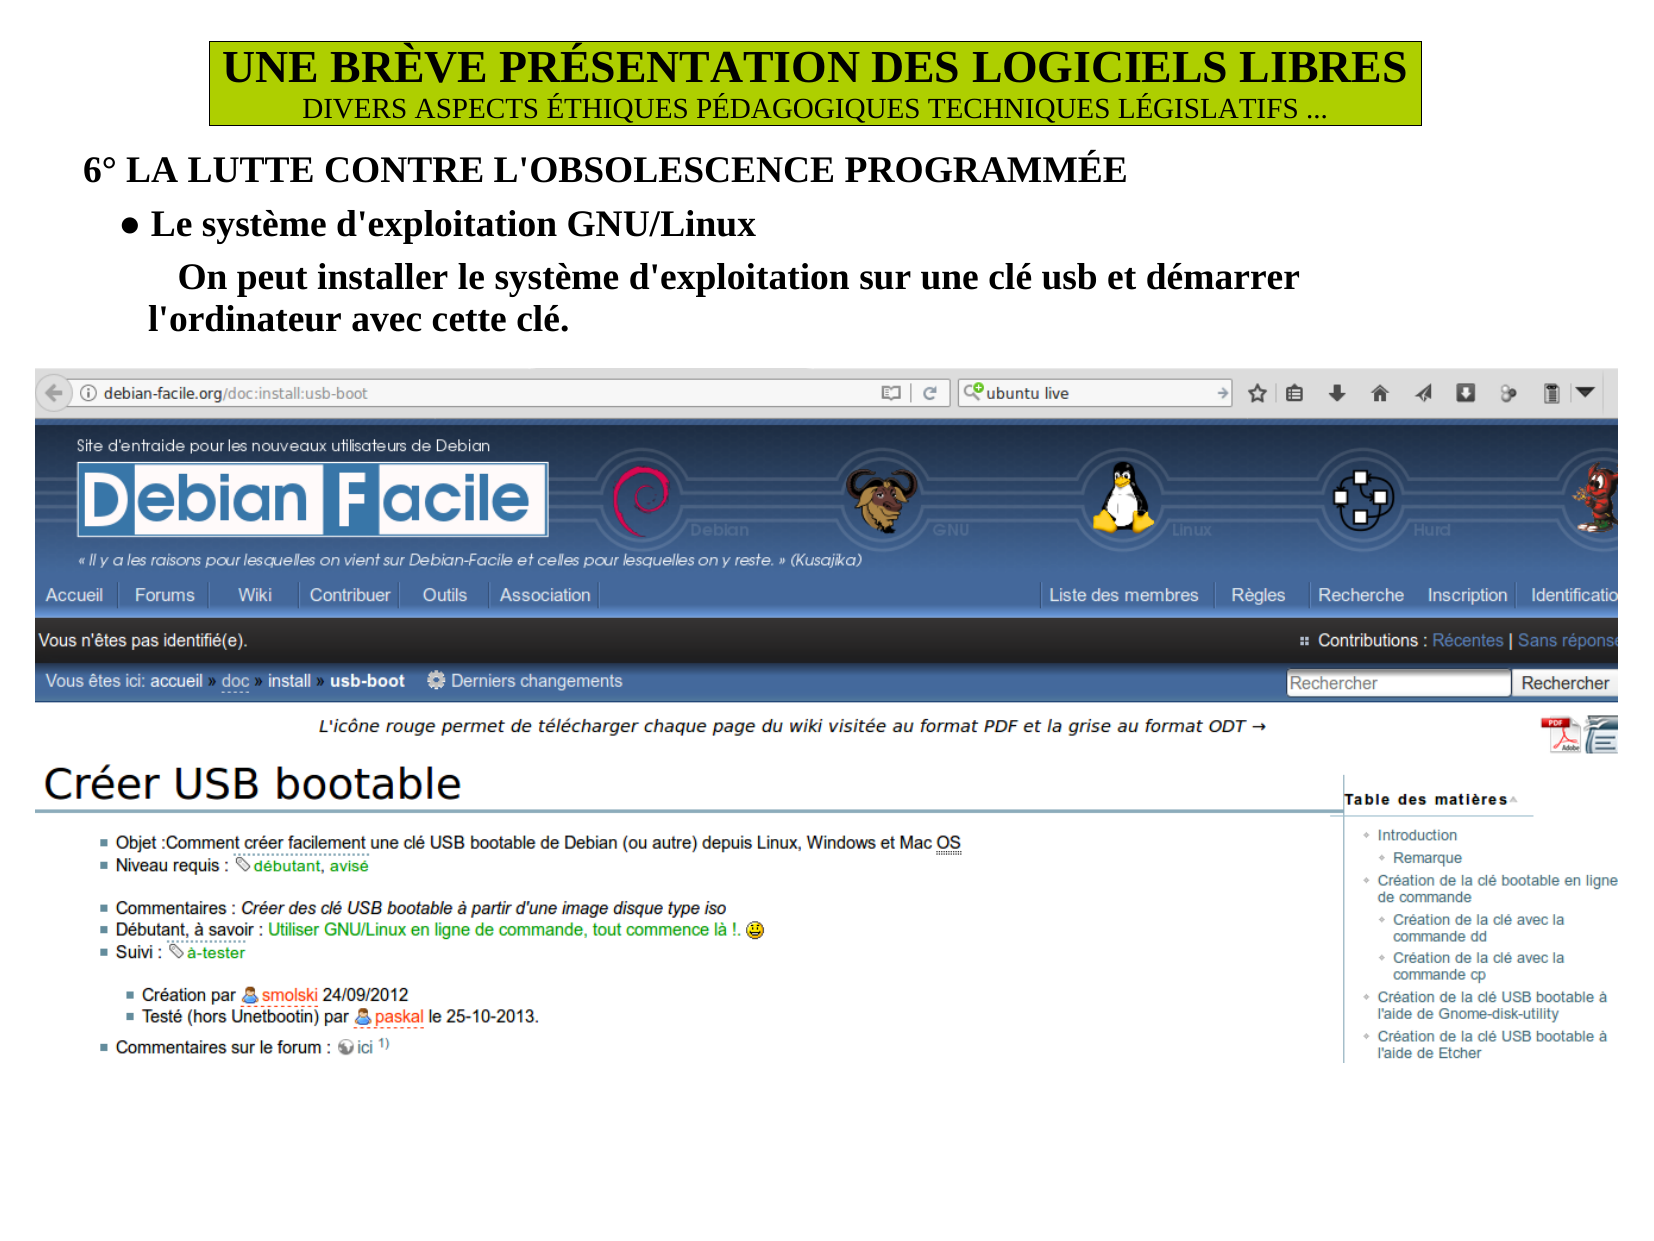

UNE BRÈVE PRÉSENTATION DES LOGICIELS LIBRES
DIVERS ASPECTS ÉTHIQUES PÉDAGOGIQUES TECHNIQUES LÉGISLATIFS ...
6° LA LUTTE CONTRE L'OBSOLESCENCE PROGRAMMÉE
● Le système d'exploitation GNU/Linux
On peut installer le système d'exploitation sur une clé usb et démarrer l'ordinateur avec cette clé.